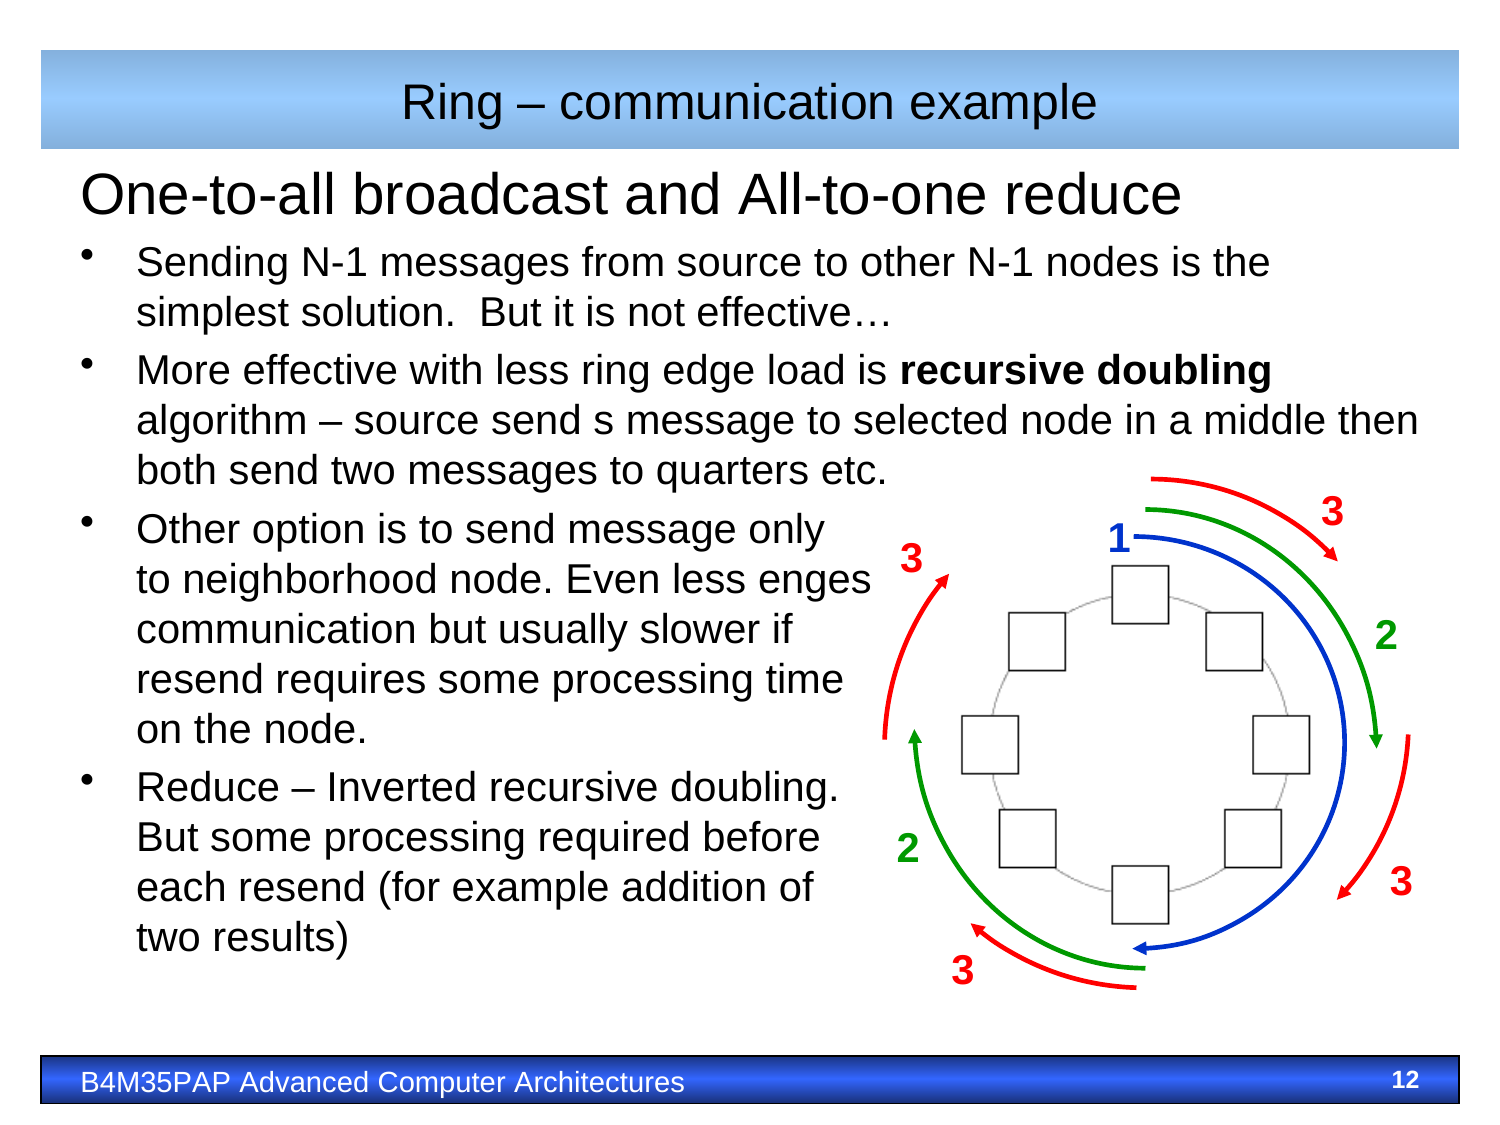

# Ring – communication example
One-to-all broadcast and All-to-one reduce
Sending N-1 messages from source to other N-1 nodes is the simplest solution. But it is not effective…
More effective with less ring edge load is recursive doubling algorithm – source send s message to selected node in a middle then both send two messages to quarters etc.
Other option is to send message only
to neighborhood node. Even less enges
communication but usually slower if
resend requires some processing time
on the node.
Reduce – Inverted recursive doubling.
But some processing required before
each resend (for example addition of
two results)
3
1
3
2
2
3
3